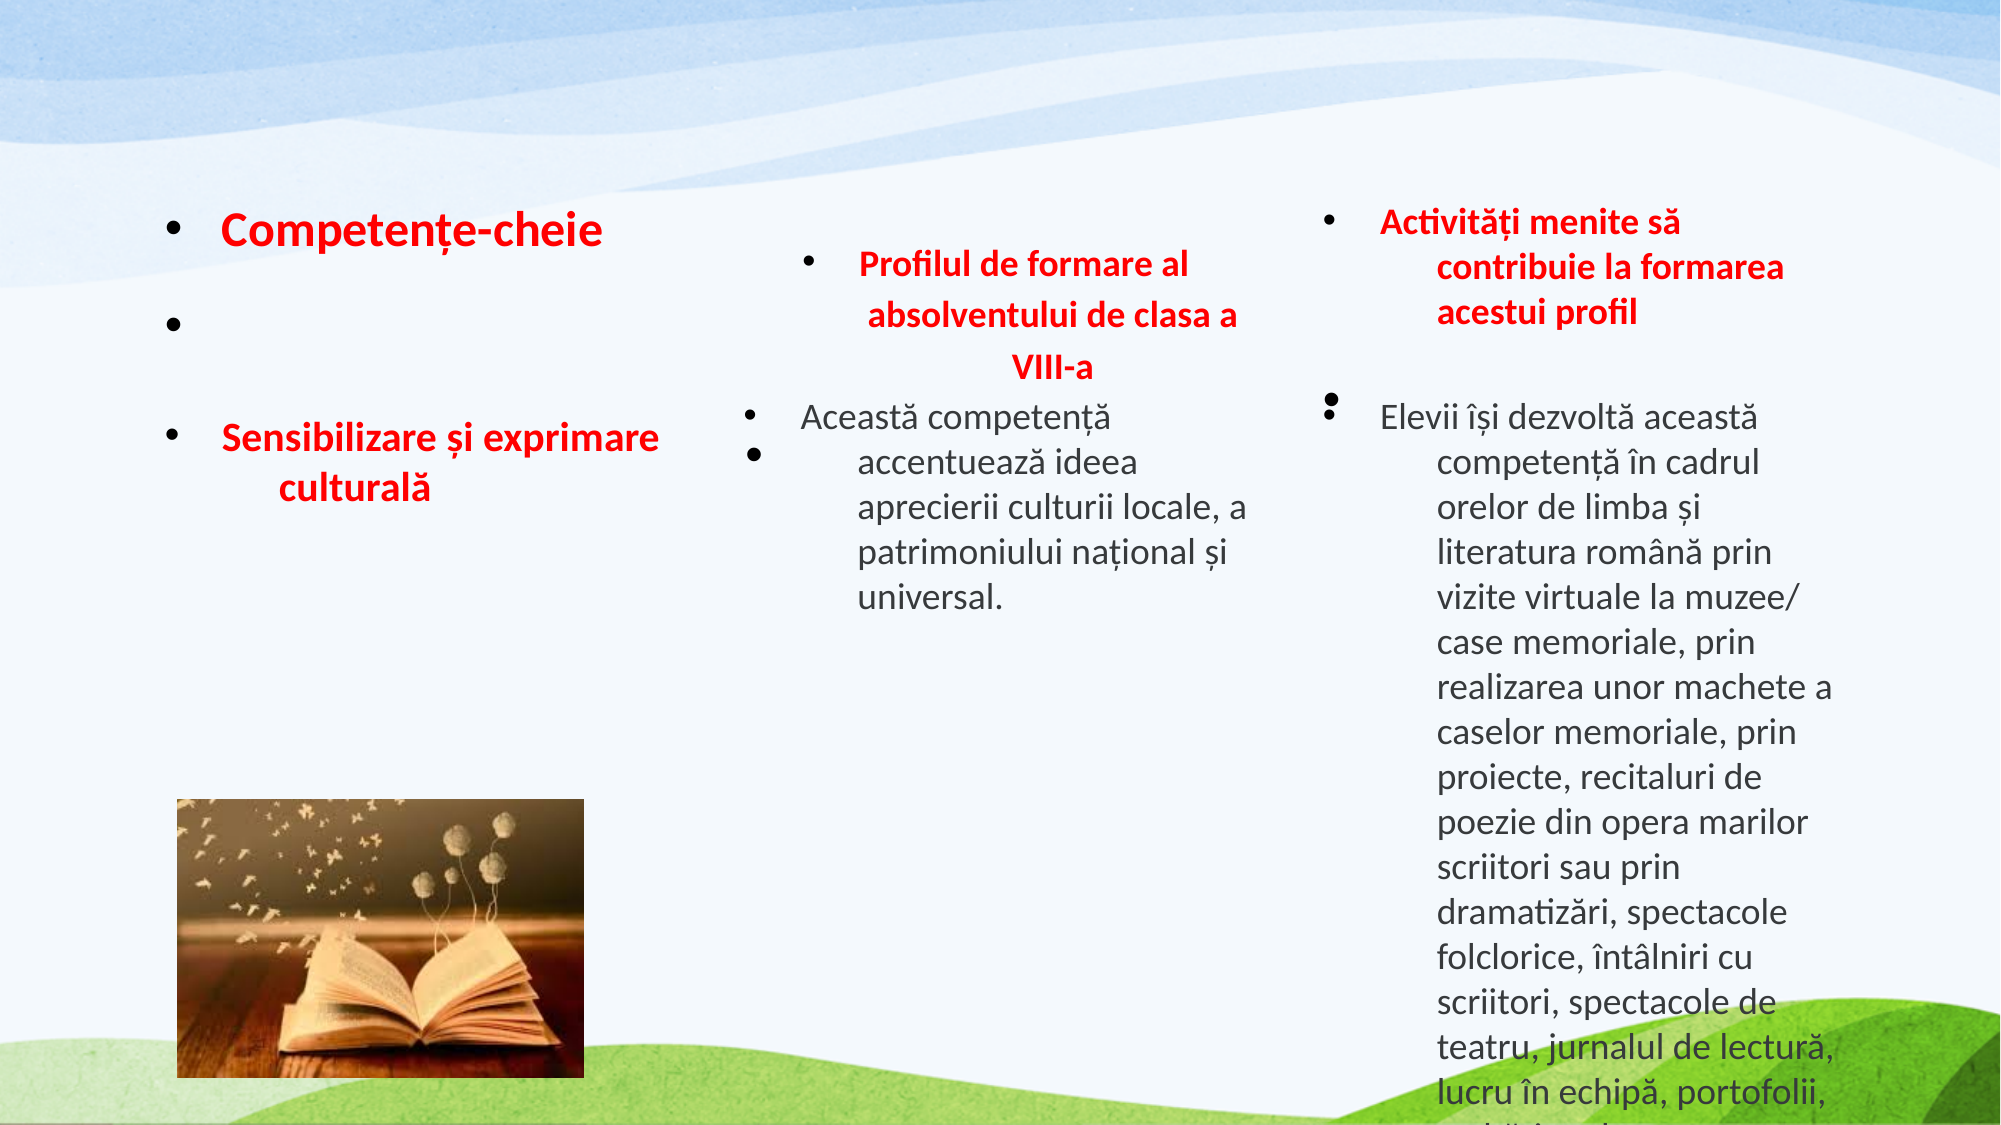

# Competențe-cheie
Activități menite să contribuie la formarea acestui profil
Profilul de formare al absolventului de clasa a VIII-a
Această competență accentuează ideea aprecierii culturii locale, a patrimoniului național și universal.
Elevii își dezvoltă această competență în cadrul orelor de limba și literatura română prin vizite virtuale la muzee/ case memoriale, prin realizarea unor machete a caselor memoriale, prin proiecte, recitaluri de poezie din opera marilor scriitori sau prin dramatizări, spectacole folclorice, întâlniri cu scriitori, spectacole de teatru, jurnalul de lectură, lucru în echipă, portofolii, serbări școlare.
Sensibilizare și exprimare culturală